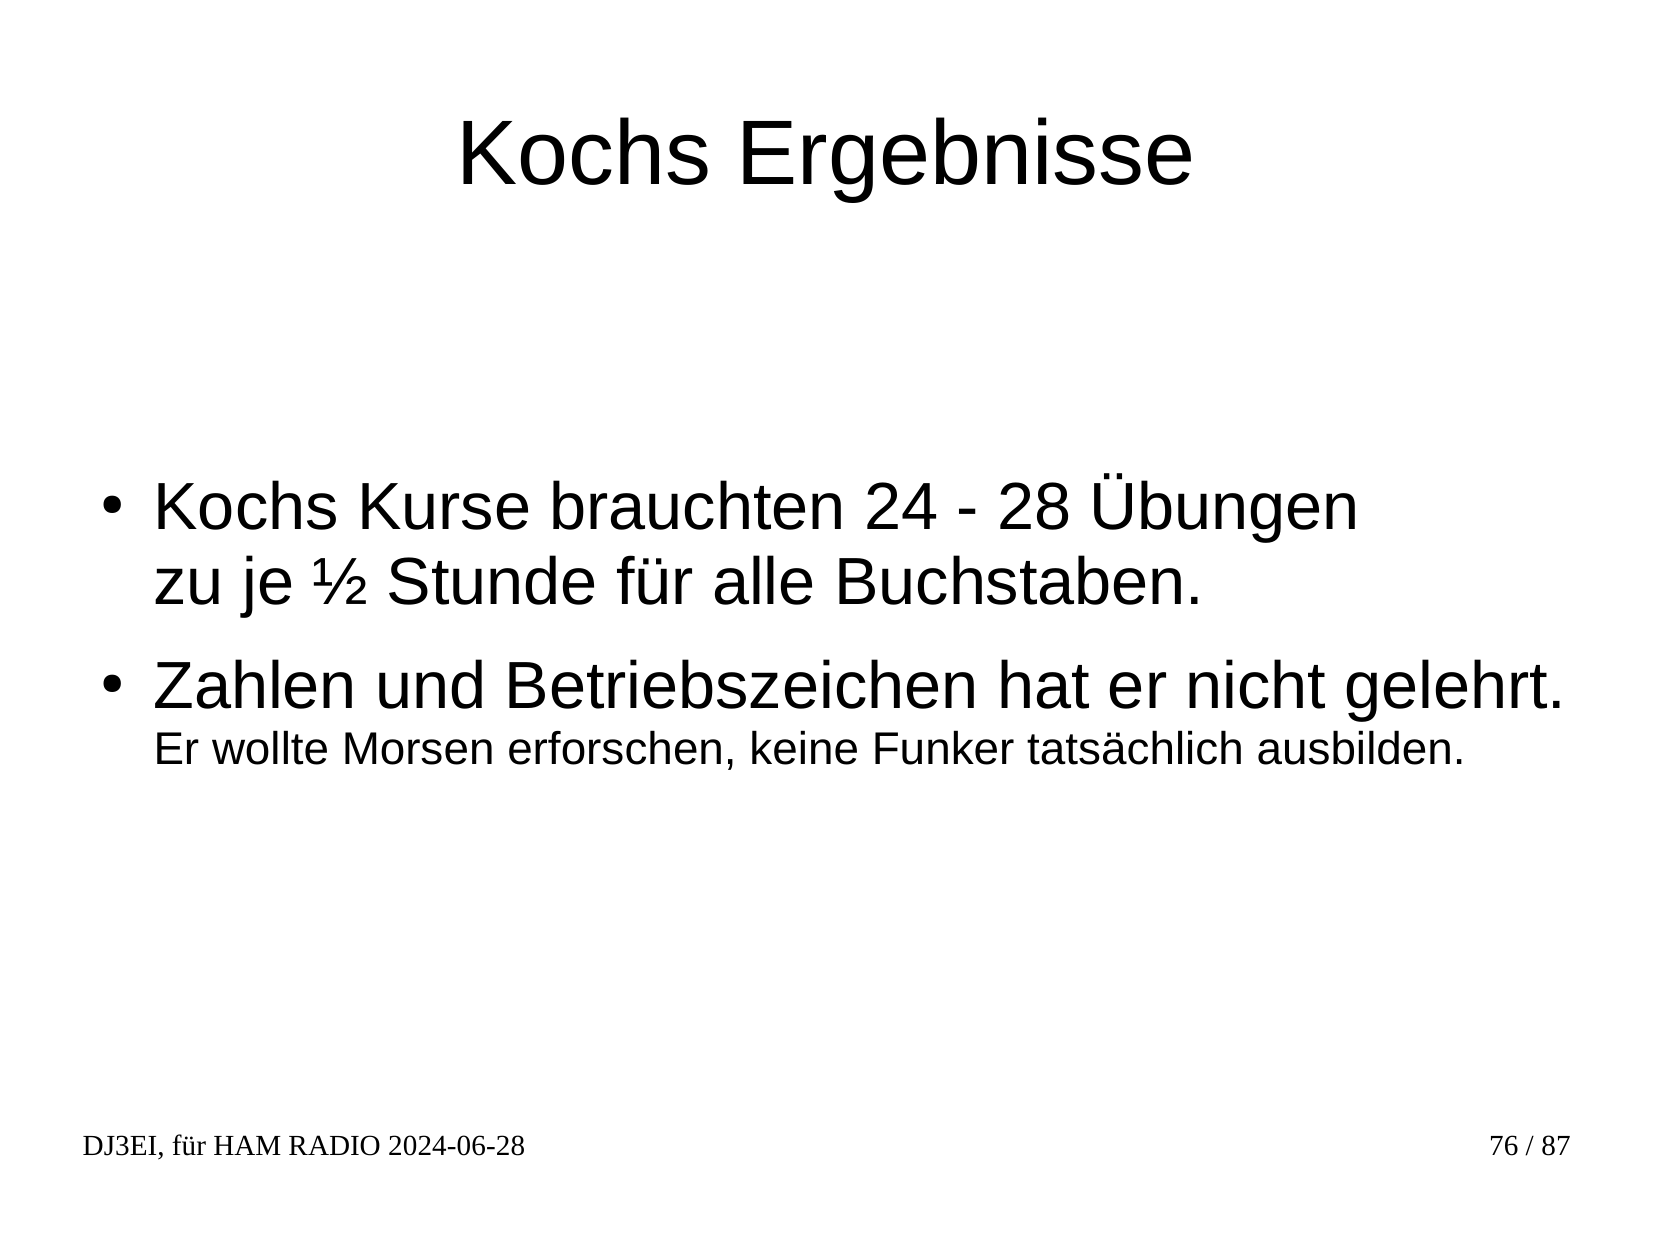

# Kochs Ergebnisse
Kochs Kurse brauchten 24 - 28 Übungen
zu je ½ Stunde für alle Buchstaben.
Zahlen und Betriebszeichen hat er nicht gelehrt.
Er wollte Morsen erforschen, keine Funker tatsächlich ausbilden.
76